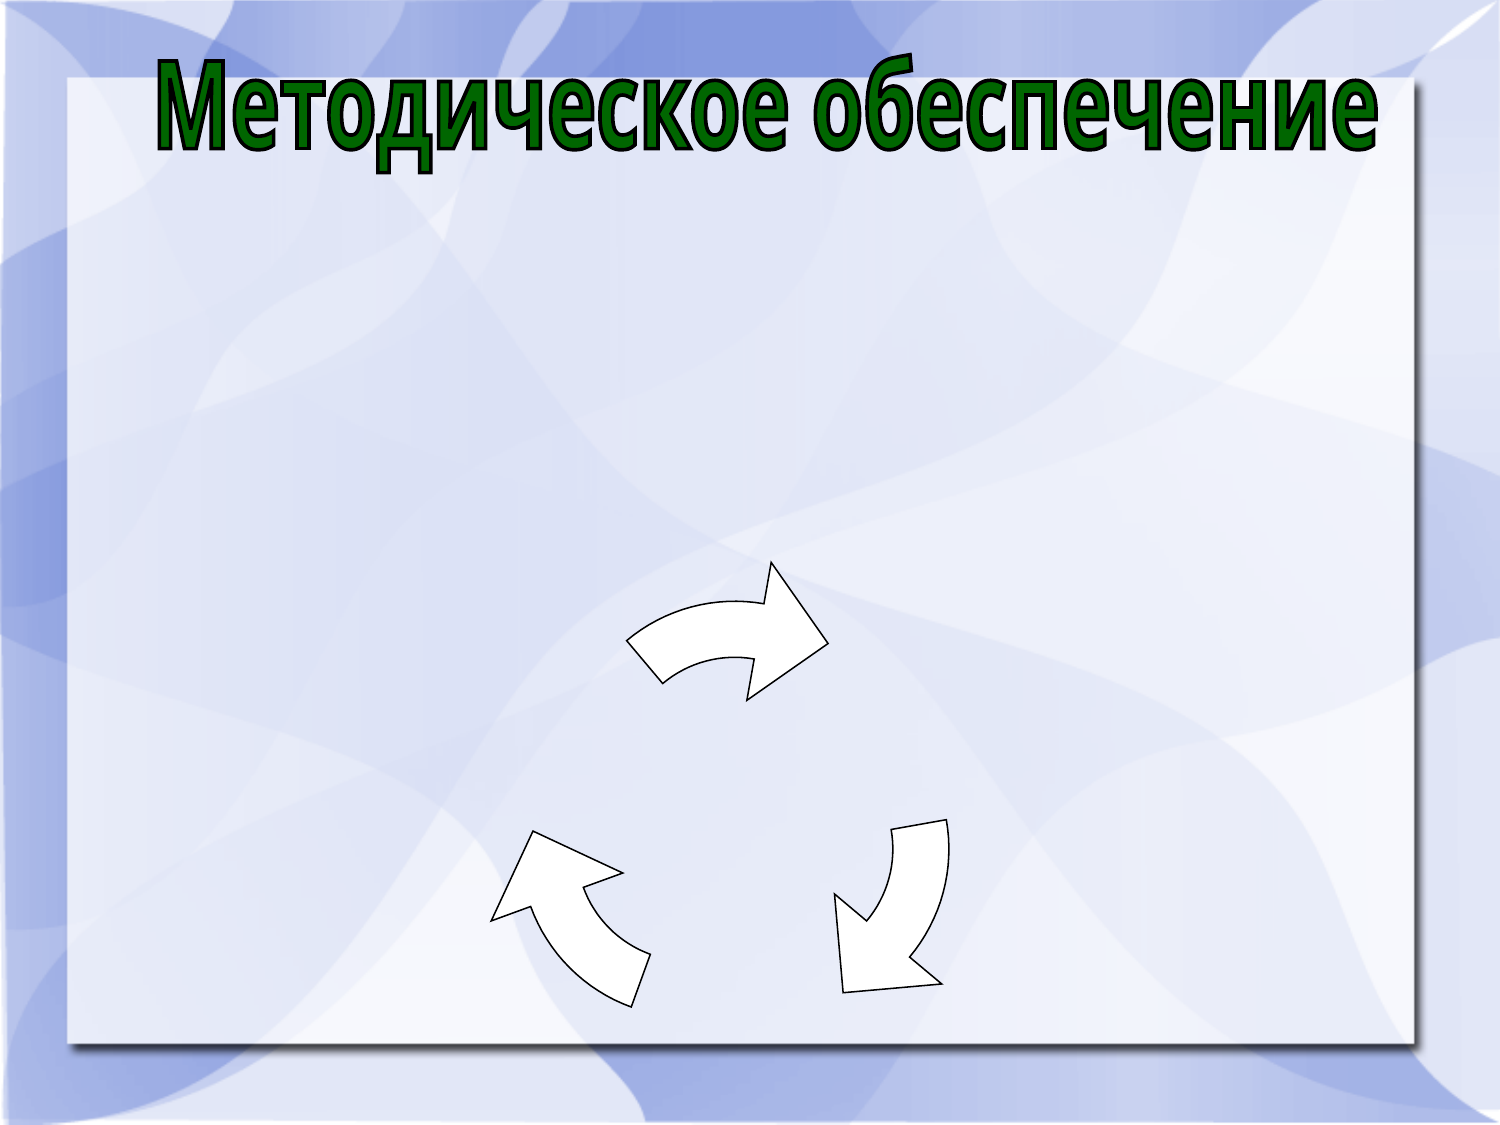

Методическое обеспечение
# Разработано 2 программы плановых занятий для родителей и детей;
 Составлена картотека диагностических методик;